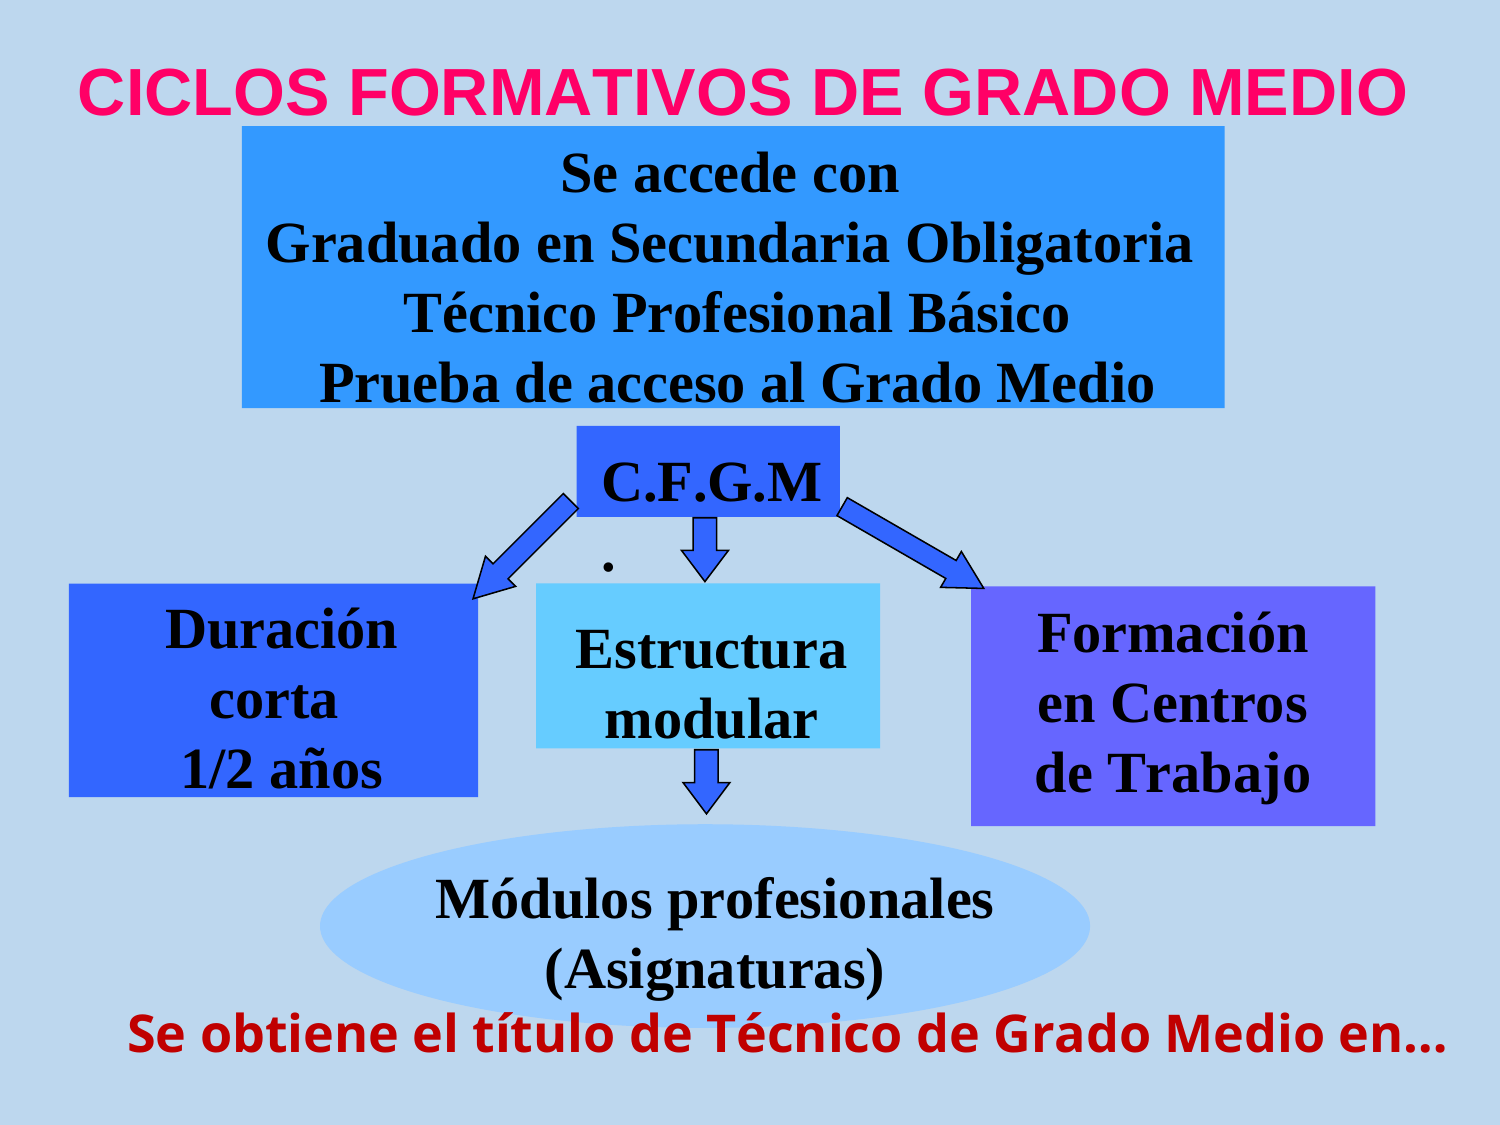

CICLOS FORMATIVOS DE GRADO MEDIO
Se accede con
Graduado en Secundaria Obligatoria
Técnico Profesional Básico
Prueba de acceso al Grado Medio
C.F.G.M.
Duración corta
1/2 años
Formación en Centros de Trabajo
Estructura modular
Módulos profesionales (Asignaturas)
Se obtiene el título de Técnico de Grado Medio en…